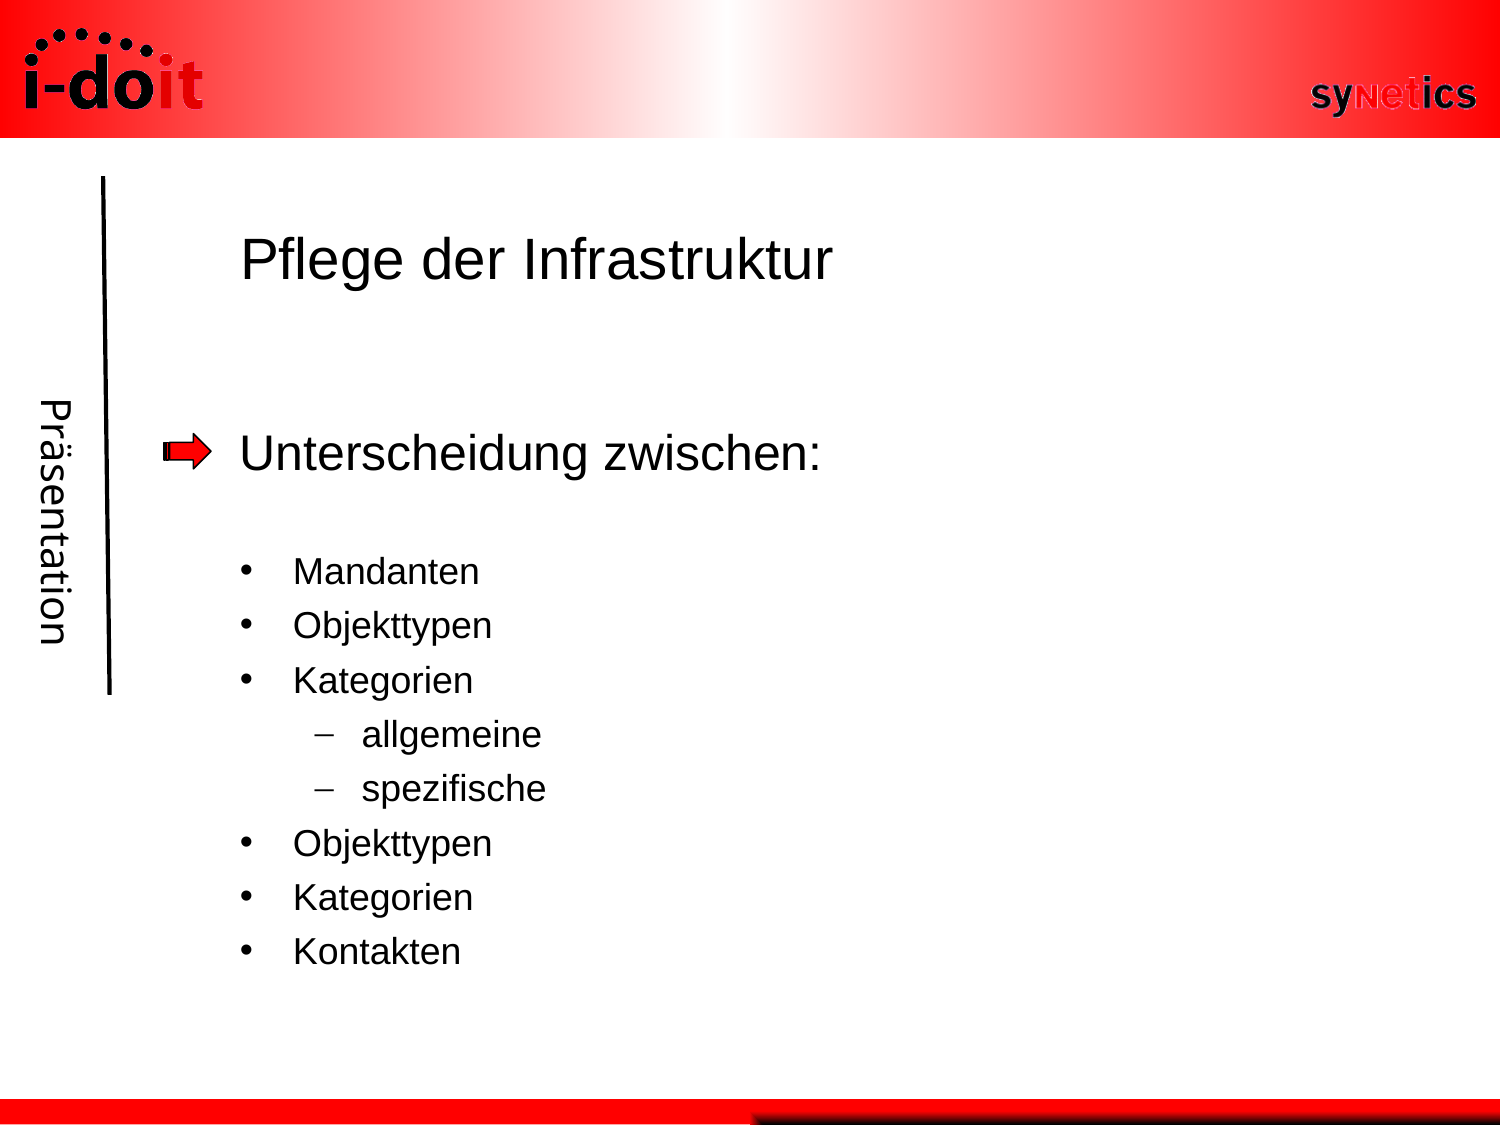

Pflege der Infrastruktur
Unterscheidung zwischen:
Mandanten
Objekttypen
Kategorien
allgemeine
spezifische
Objekttypen
Kategorien
Kontakten